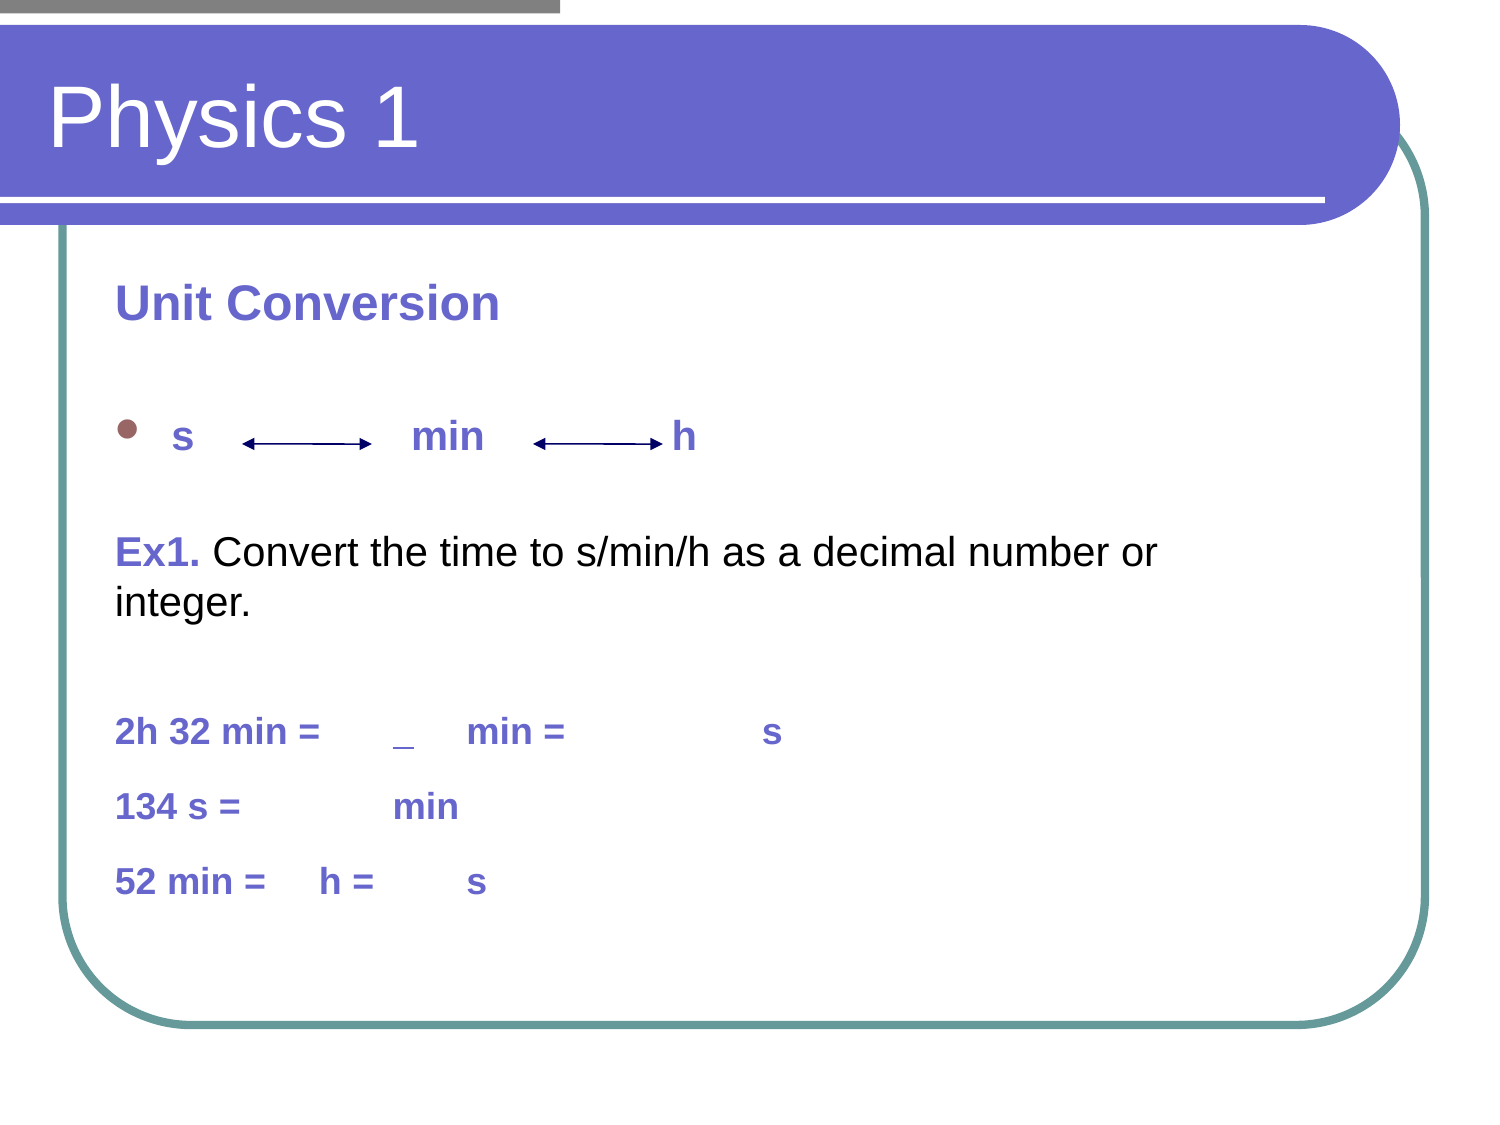

# Physics 1
Unit Conversion
s		 min		 h
Ex1. Convert the time to s/min/h as a decimal number or integer.
2h 32 min =	 	min =			s
134 s = 		min
52 min = 	h = 		s